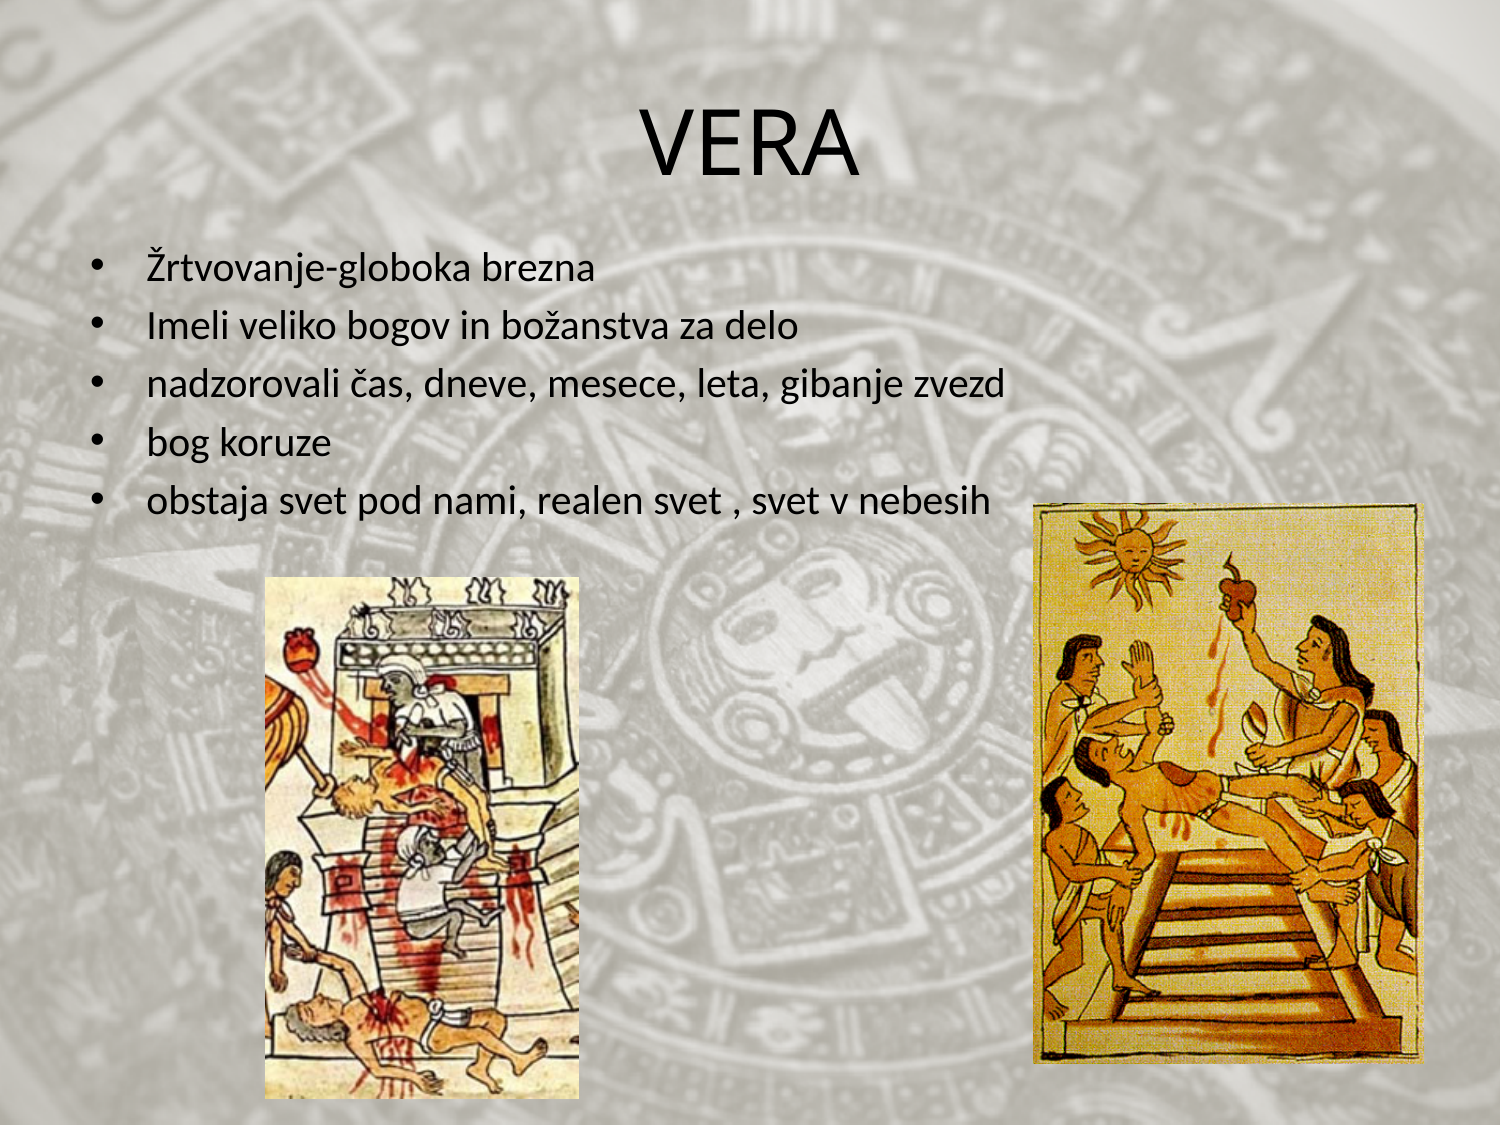

# VERA
Žrtvovanje-globoka brezna
Imeli veliko bogov in božanstva za delo
nadzorovali čas, dneve, mesece, leta, gibanje zvezd
bog koruze
obstaja svet pod nami, realen svet , svet v nebesih